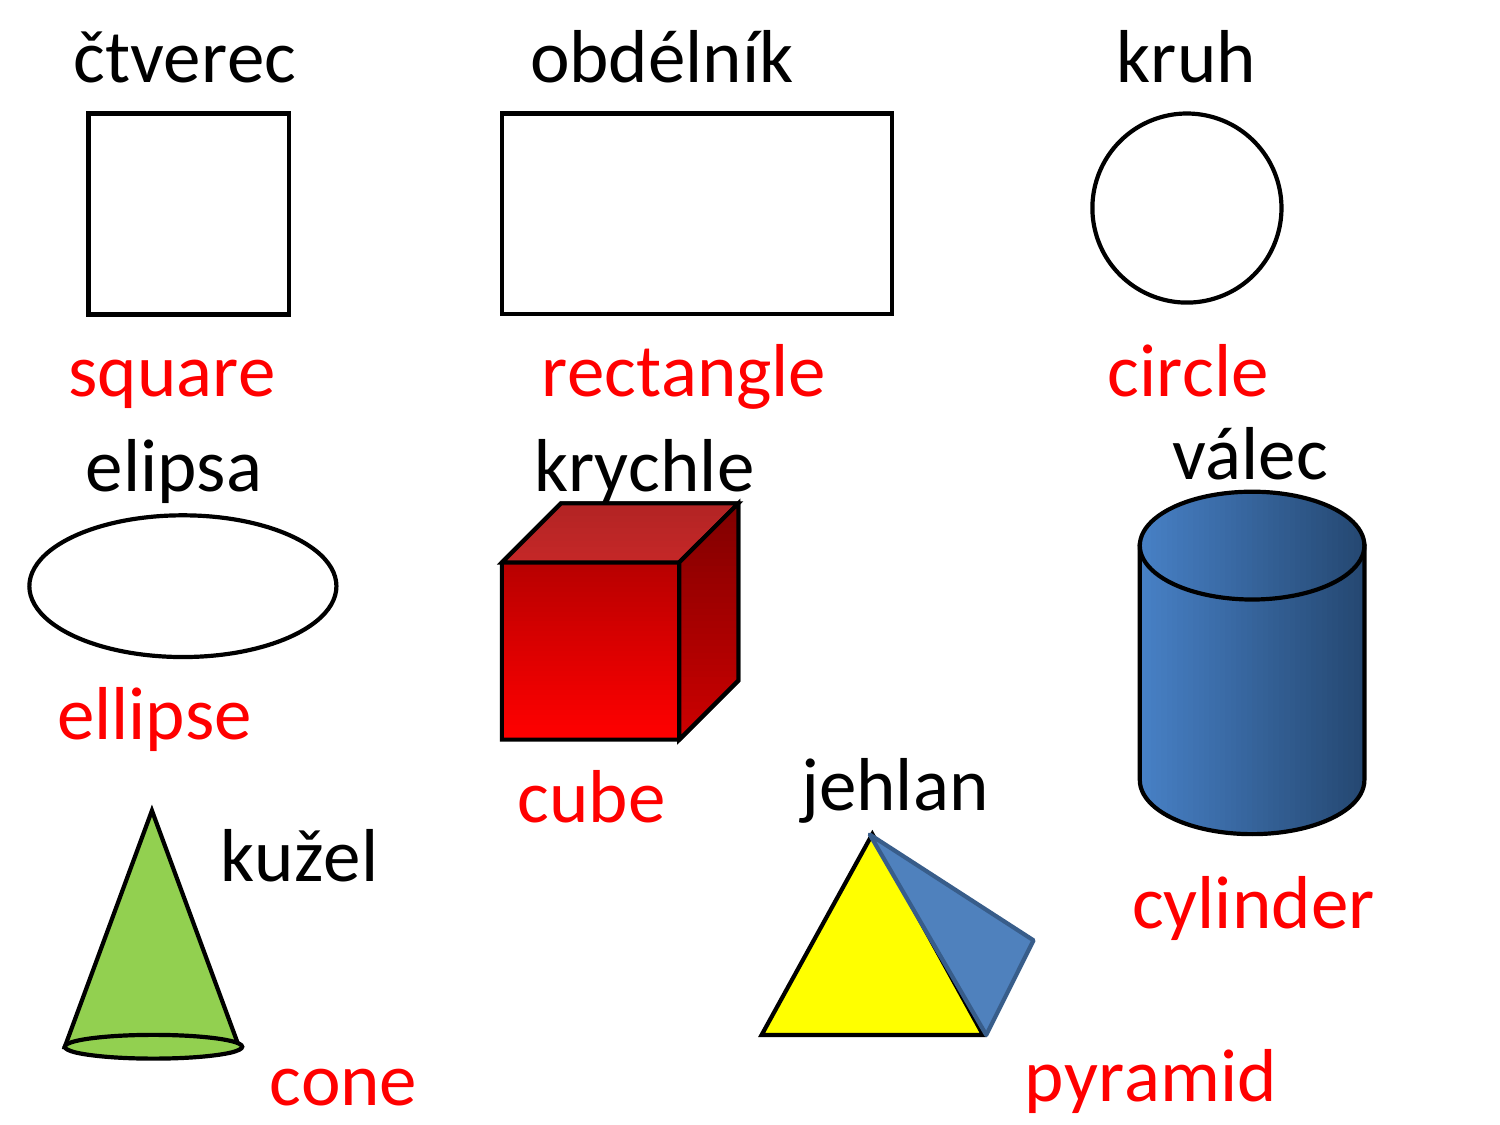

čtverec
obdélník
 kruh
square
rectangle
circle
 válec
 elipsa
 krychle
ellipse
jehlan
cube
kužel
cylinder
pyramid
cone